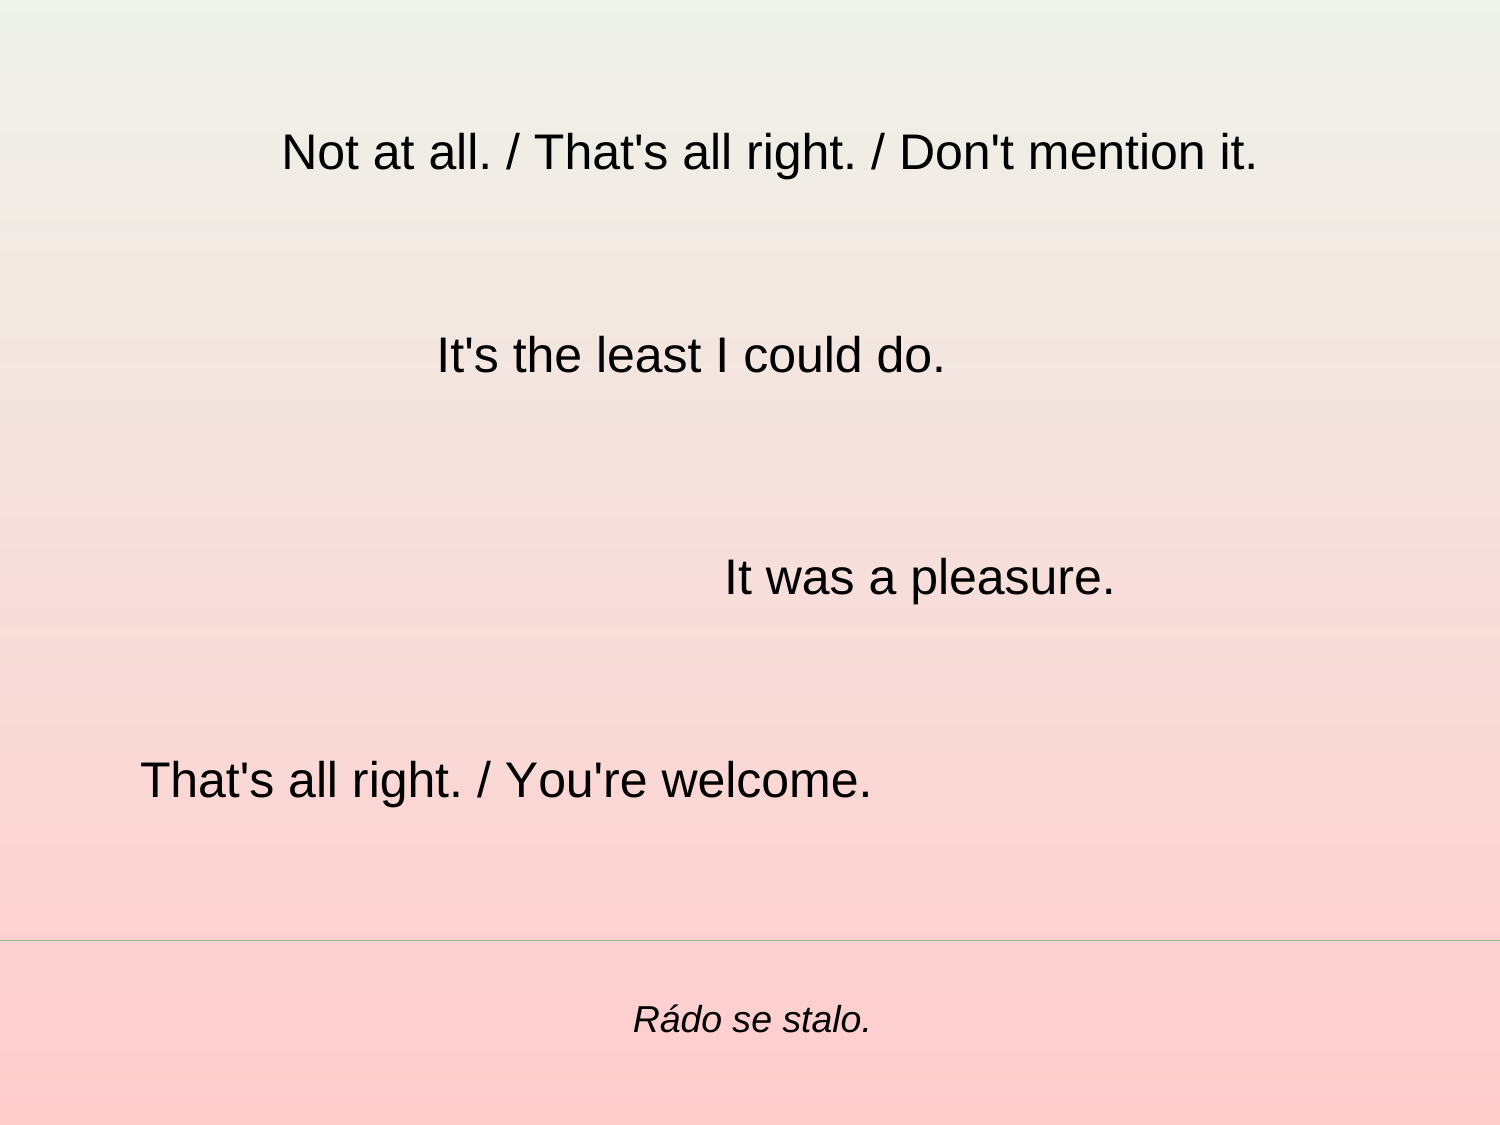

Not at all. / That's all right. / Don't mention it.
It's the least I could do.
It was a pleasure.
That's all right. / You're welcome.
Rádo se stalo.